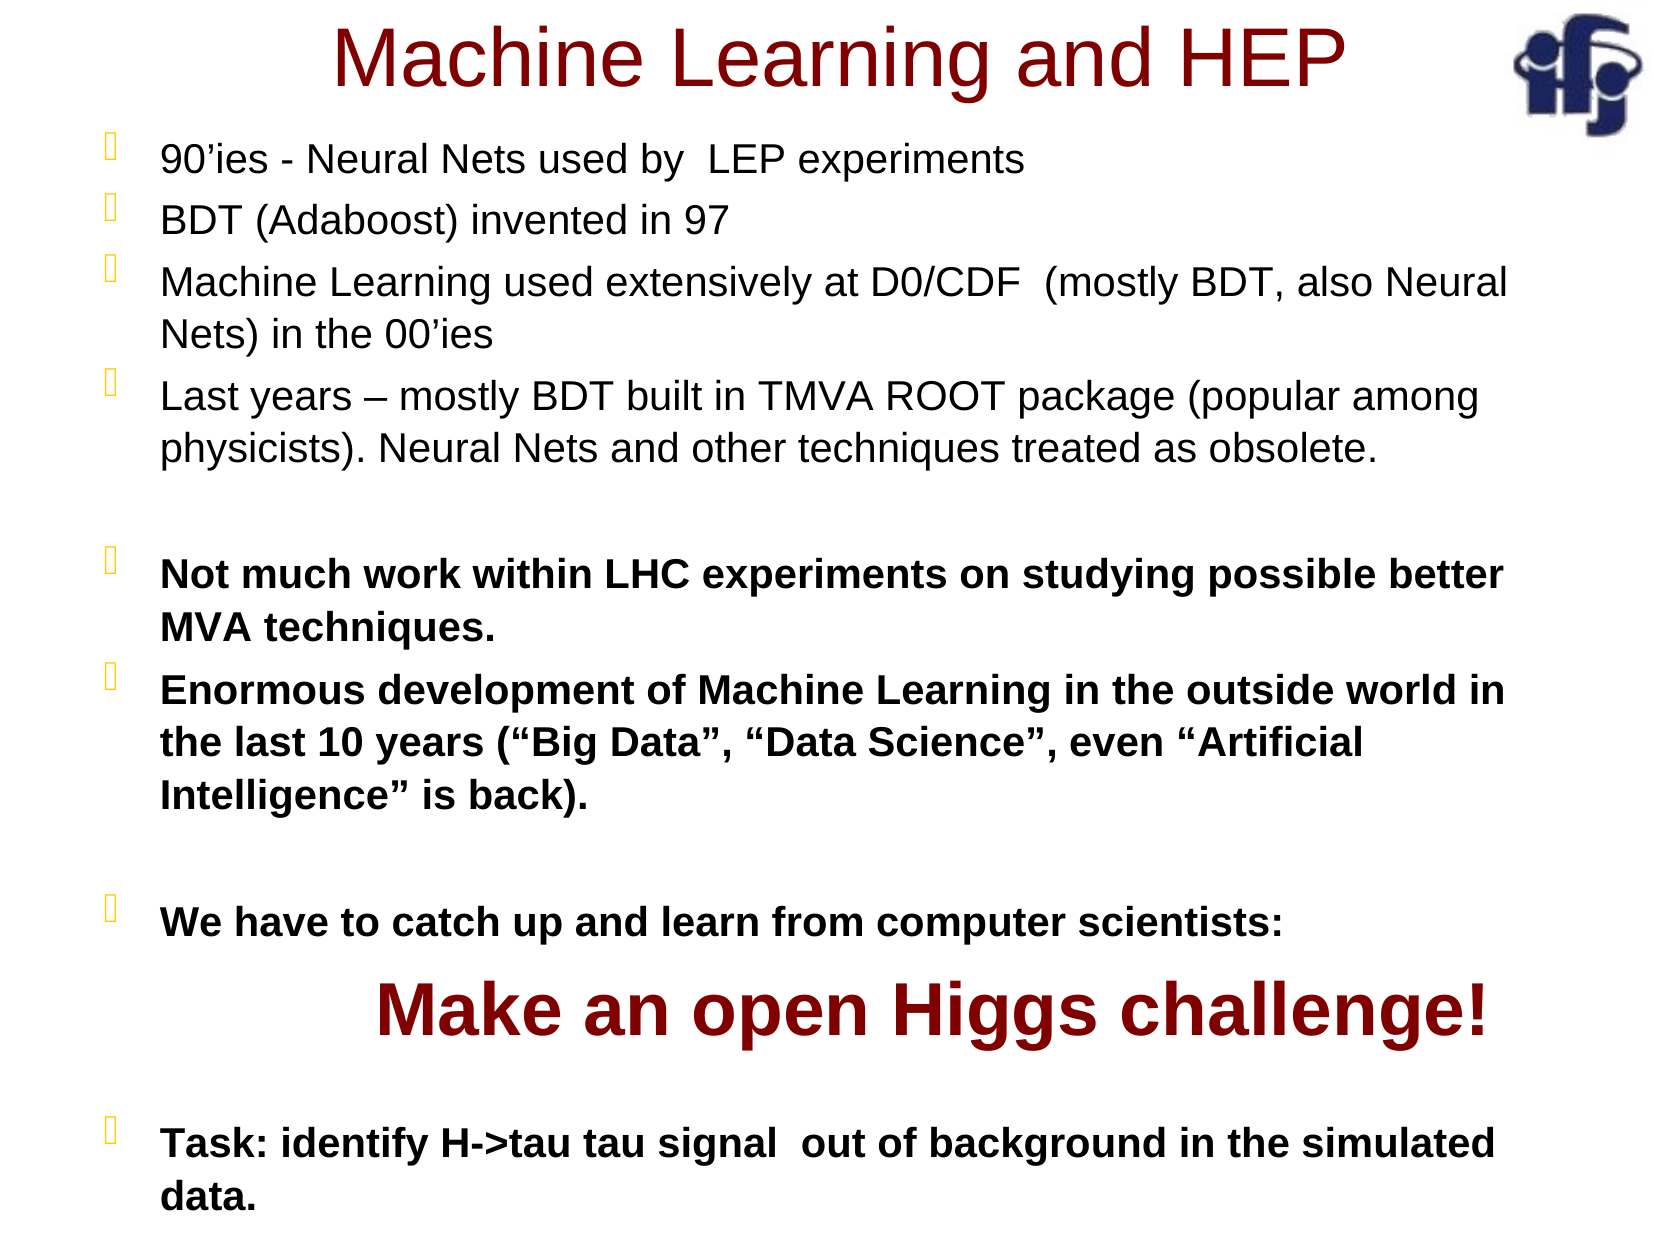

Machine Learning and HEP

90’ies - Neural Nets used by LEP experiments

BDT (Adaboost) invented in 97

Machine Learning used extensively at D0/CDF (mostly BDT, also Neural
Nets) in the 00’ies

Last years – mostly BDT built in TMVA ROOT package (popular among
physicists). Neural Nets and other techniques treated as obsolete.

Not much work within LHC experiments on studying possible better
MVA techniques.

Enormous development of Machine Learning in the outside world in
the last 10 years (“Big Data”, “Data Science”, even “Artificial
Intelligence” is back).

We have to catch up and learn from computer scientists:
 Make an open Higgs challenge!

Task: identify H->tau tau signal out of background in the simulated
data.
M. Wolter, Machine learning - how to get more out of HEP data
5
2015 Wilga